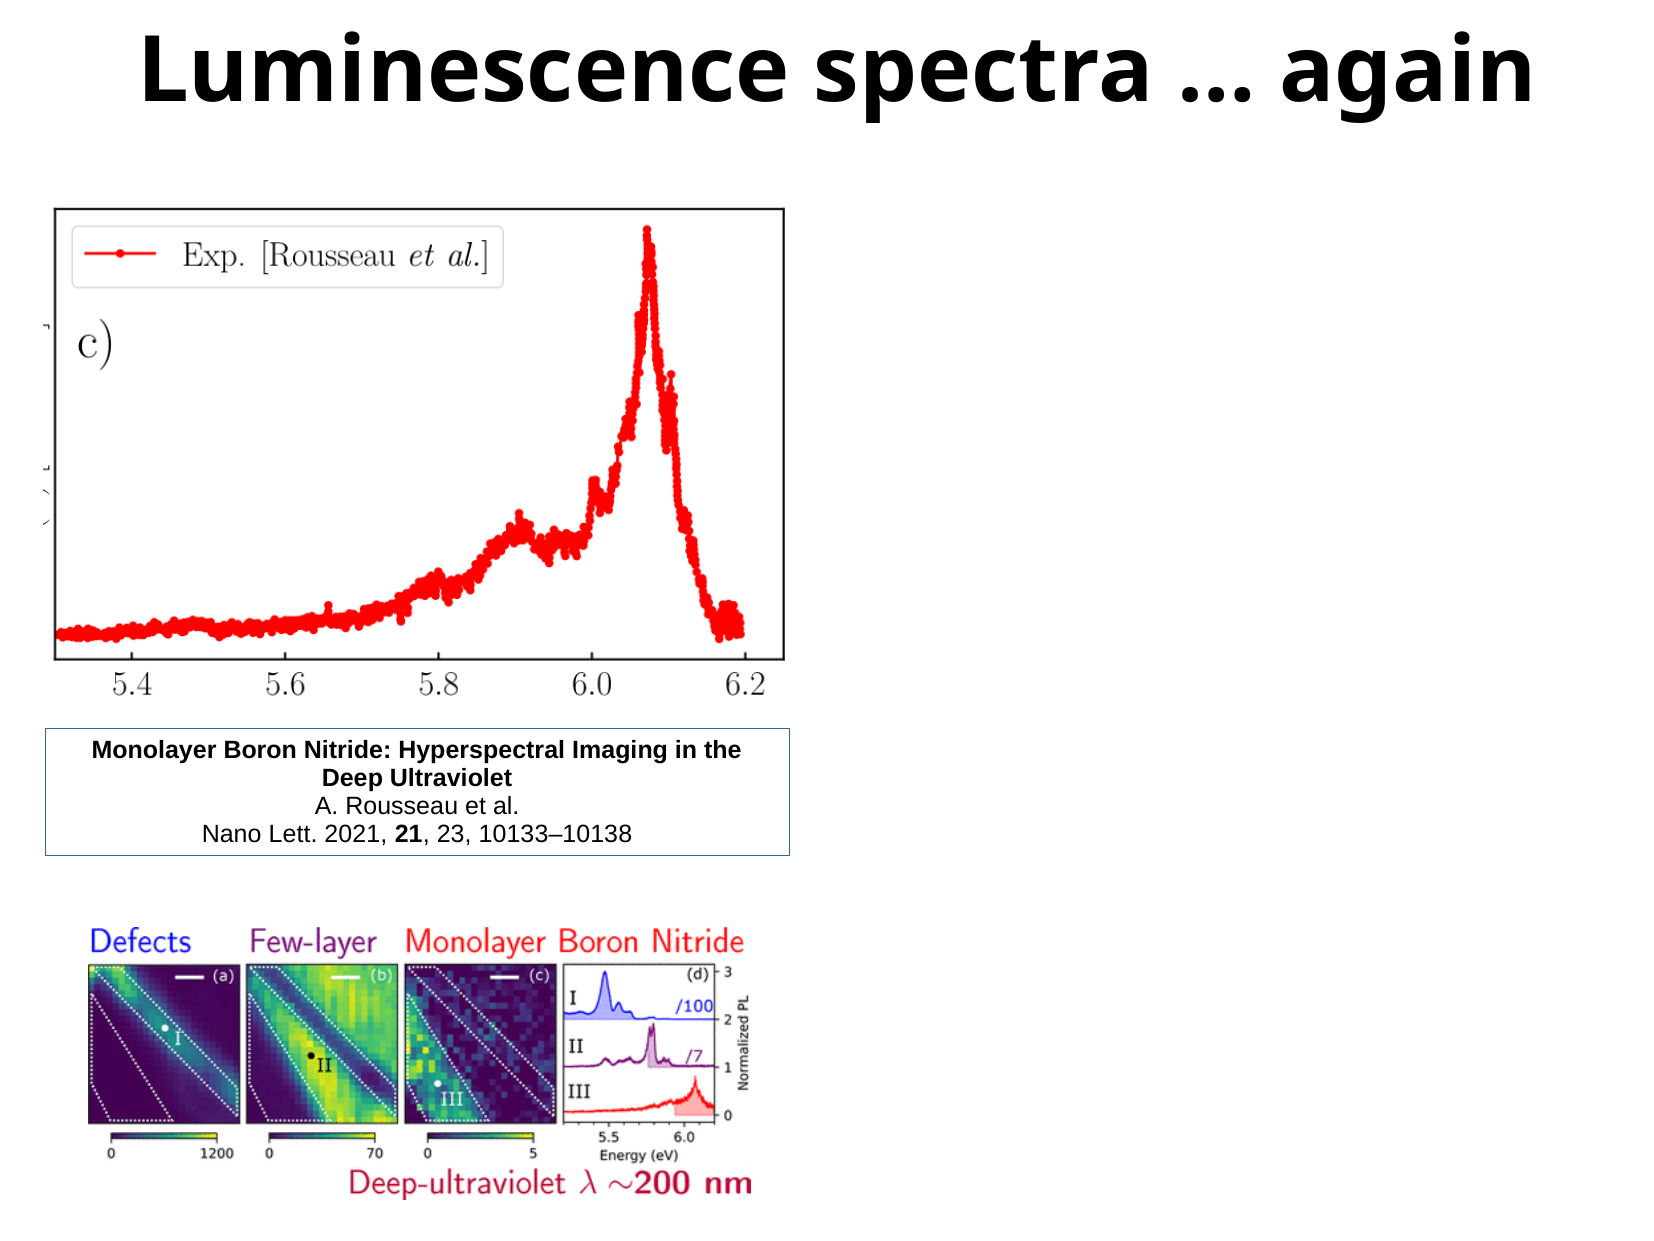

# Luminescence spectra … again
Monolayer Boron Nitride: Hyperspectral Imaging in the Deep Ultraviolet
A. Rousseau et al.
Nano Lett. 2021, 21, 23, 10133–10138